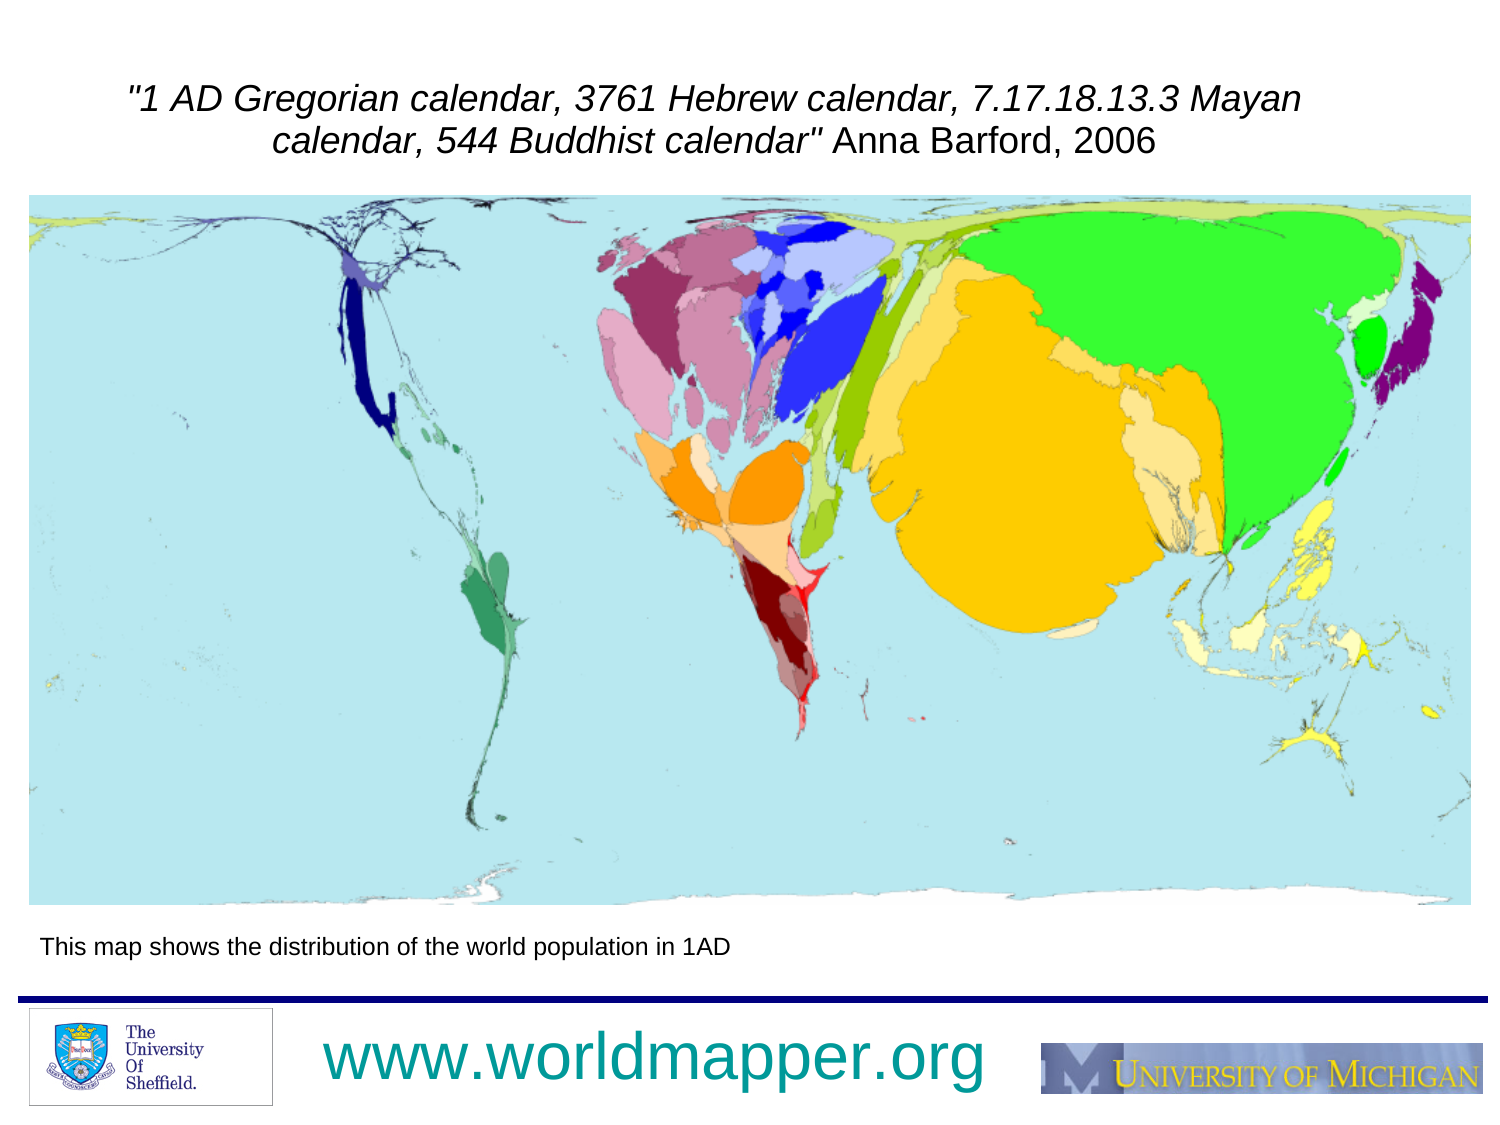

# "1 AD Gregorian calendar, 3761 Hebrew calendar, 7.17.18.13.3 Mayan calendar, 544 Buddhist calendar" Anna Barford, 2006
This map shows the distribution of the world population in 1AD